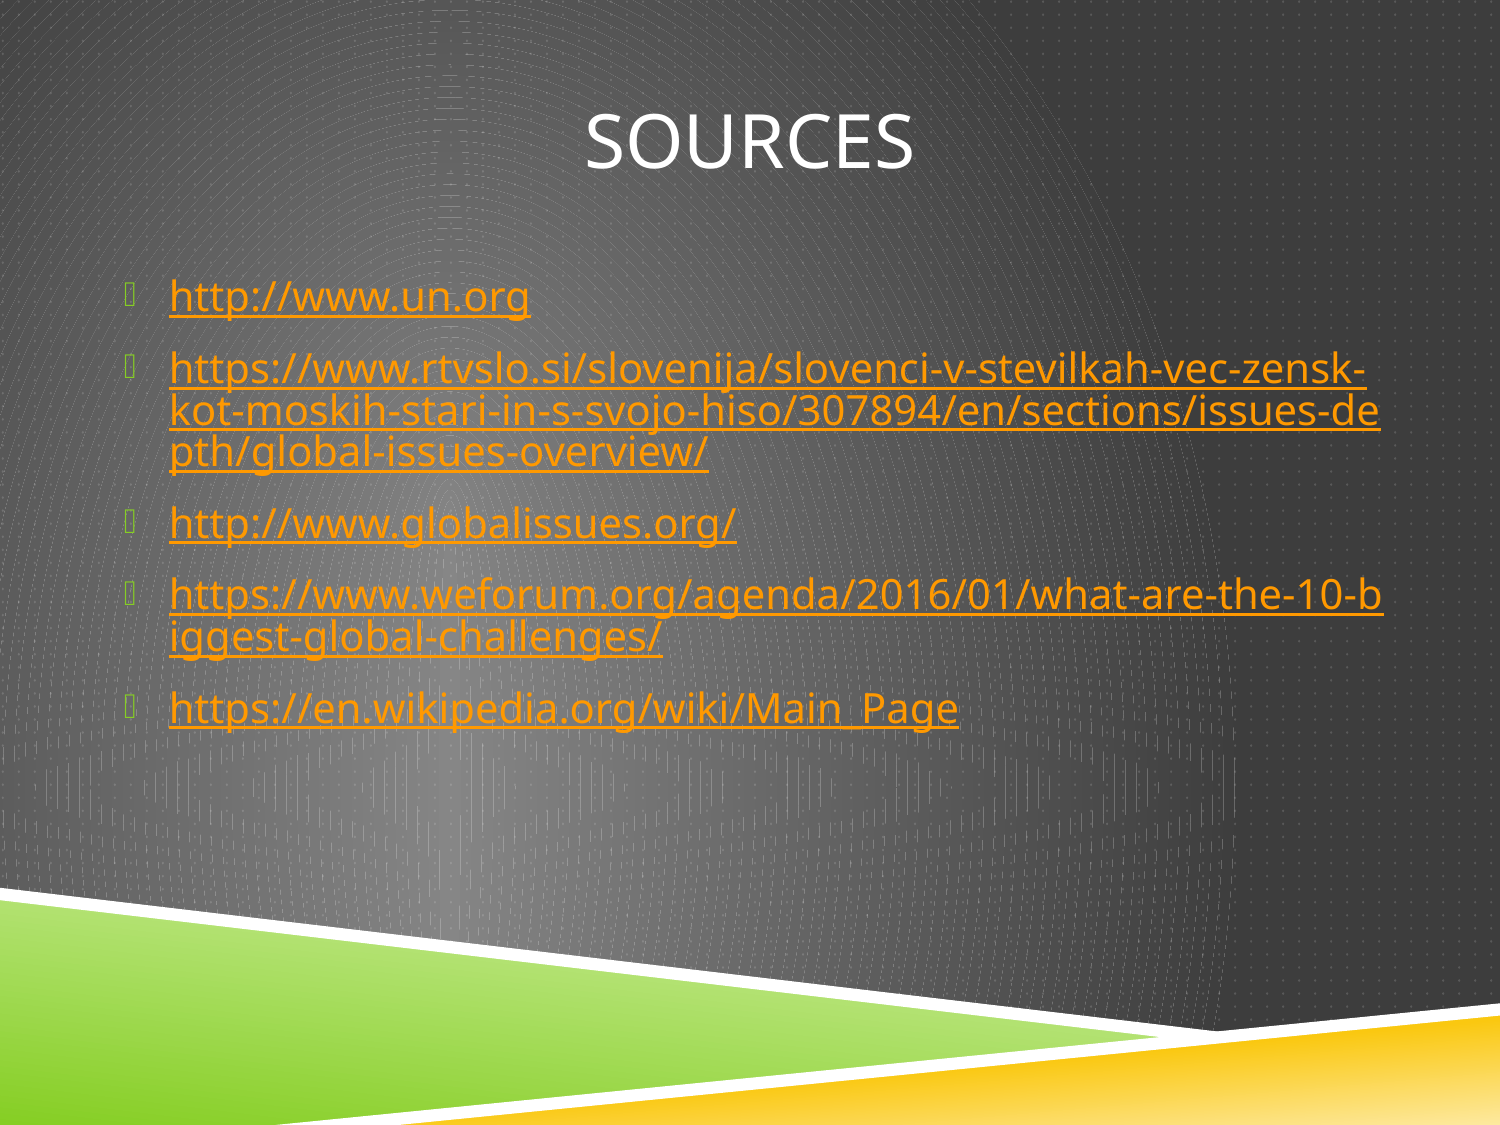

# SOURCES
http://www.un.org
https://www.rtvslo.si/slovenija/slovenci-v-stevilkah-vec-zensk-kot-moskih-stari-in-s-svojo-hiso/307894/en/sections/issues-depth/global-issues-overview/
http://www.globalissues.org/
https://www.weforum.org/agenda/2016/01/what-are-the-10-biggest-global-challenges/
https://en.wikipedia.org/wiki/Main_Page